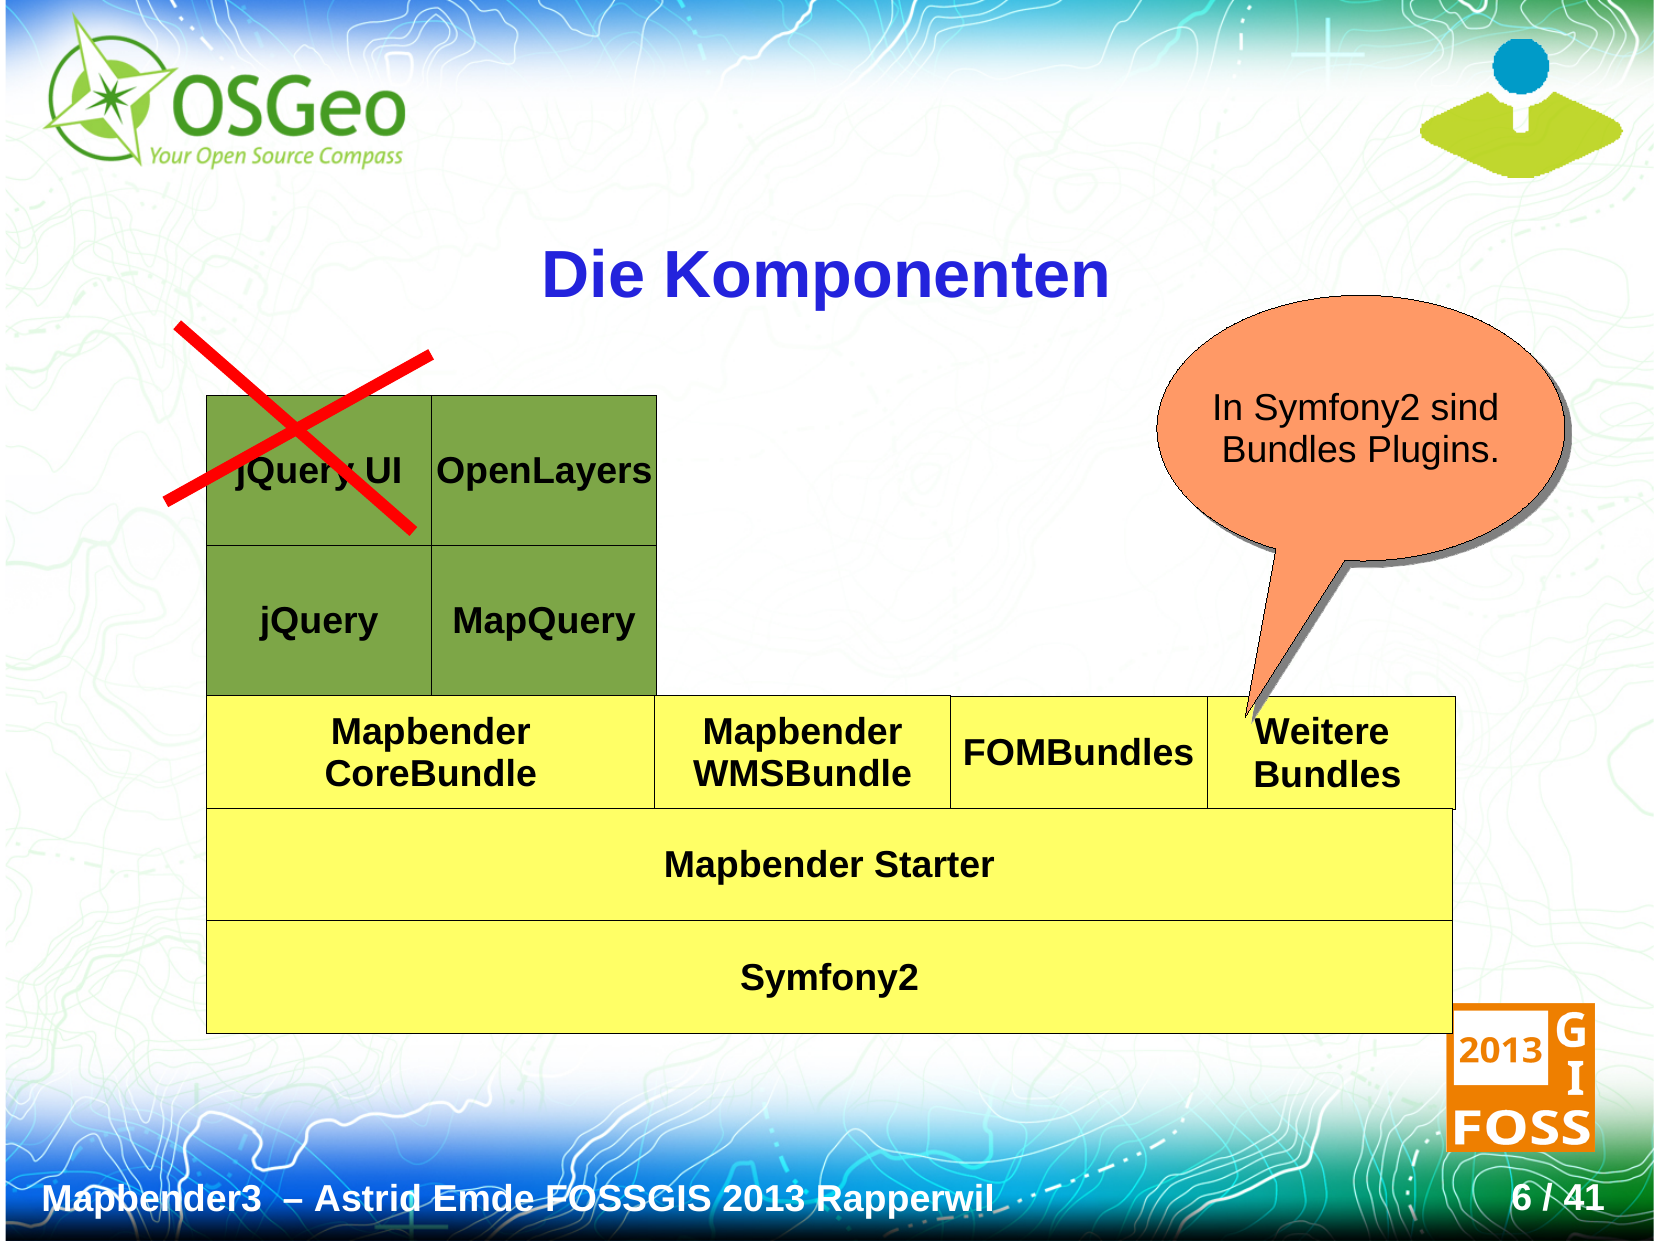

# Die Komponenten
In Symfony2 sind
Bundles Plugins.
jQuery UI
OpenLayers
jQuery
MapQuery
Mapbender
CoreBundle
Mapbender
WMSBundle
FOMBundles
Weitere
Bundles
Mapbender Starter
Symfony2